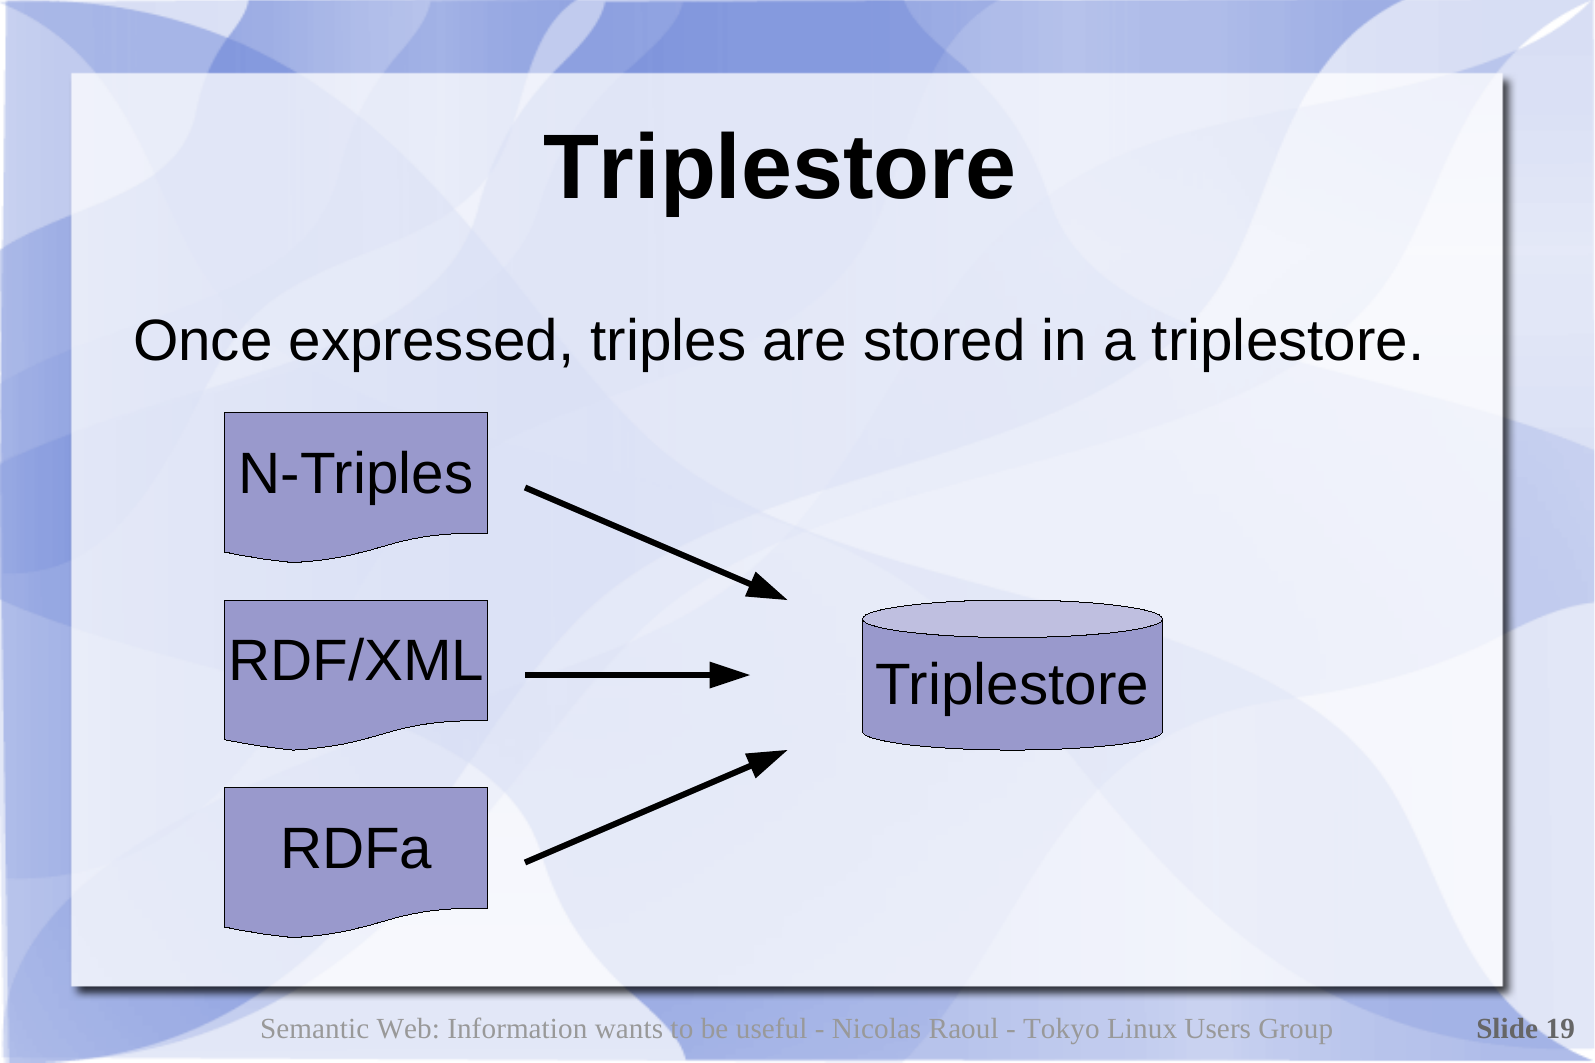

# Triplestore
Once expressed, triples are stored in a triplestore.
N-Triples
RDF/XML
Triplestore
RDFa
Semantic Web: Information wants to be useful - Nicolas Raoul - Tokyo Linux Users Group
19